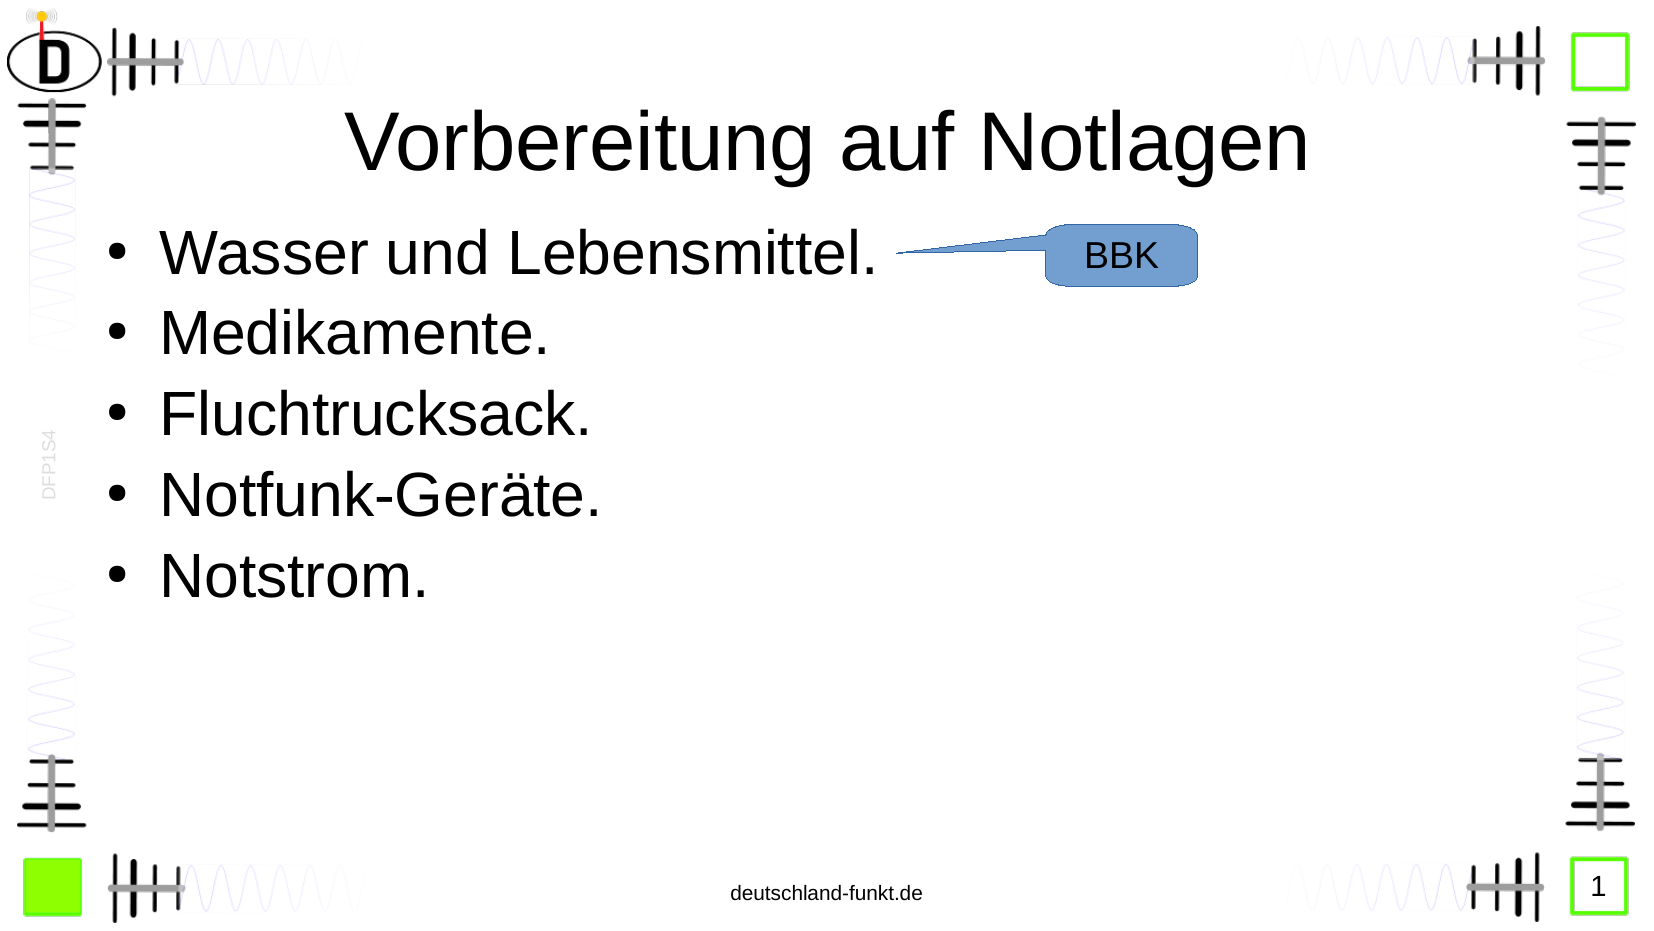

# Vorbereitung auf Notlagen
Wasser und Lebensmittel.
Medikamente.
Fluchtrucksack.
Notfunk-Geräte.
Notstrom.
BBK
DFP1S4